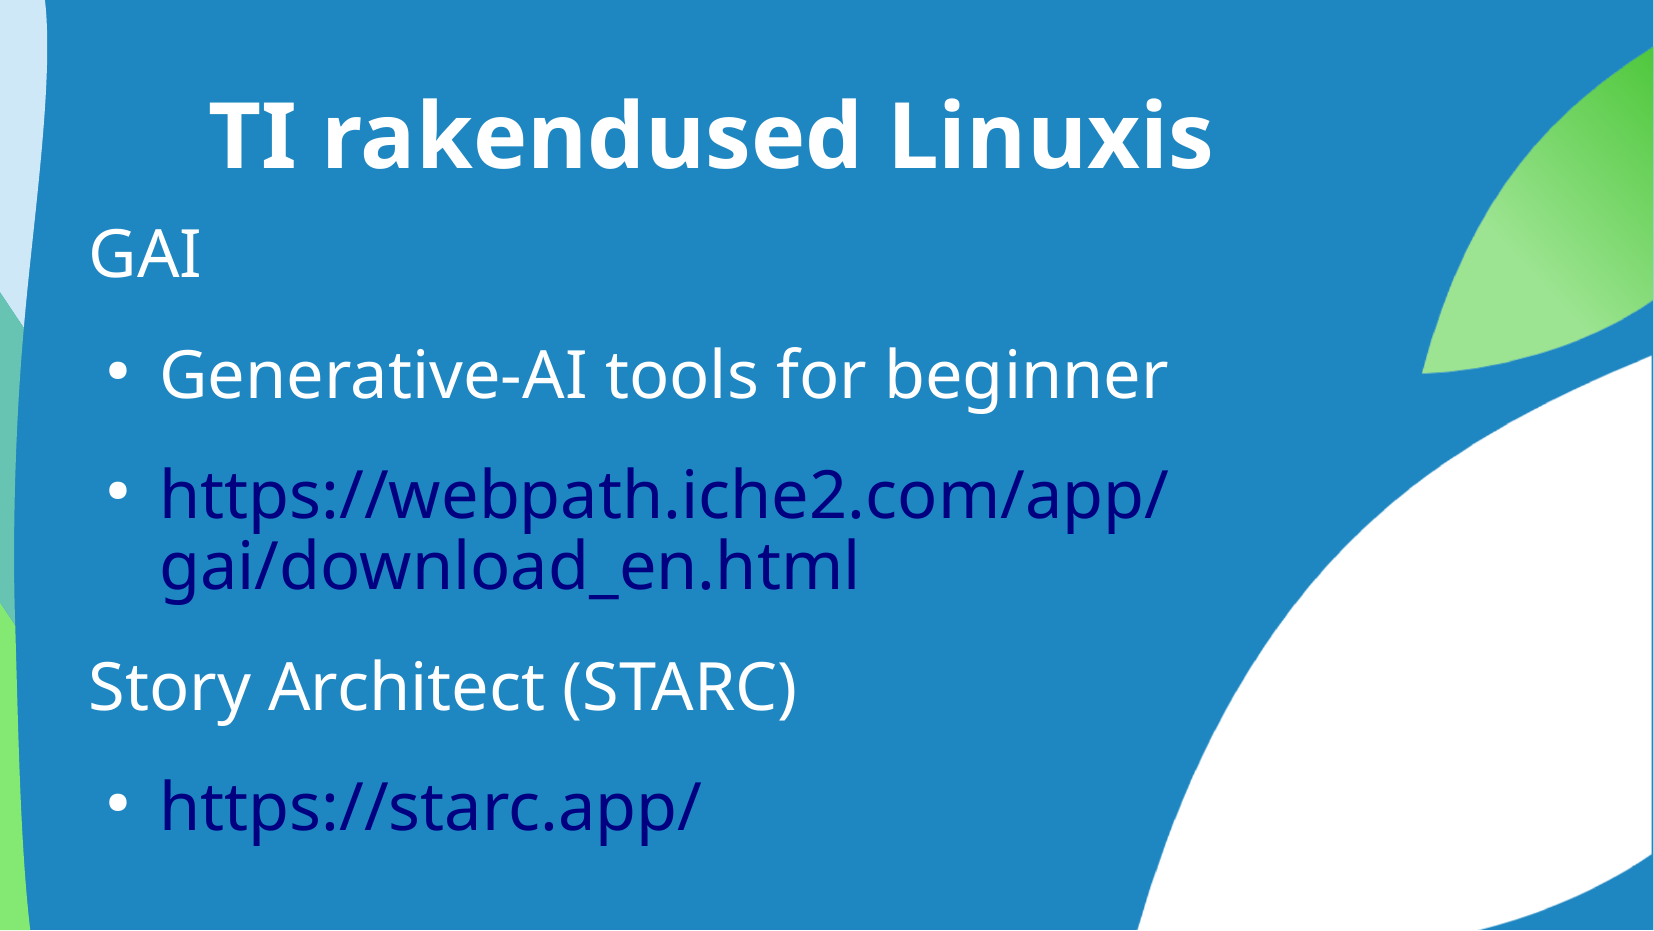

# TI rakendused Linuxis
GAI
Generative-AI tools for beginner
https://webpath.iche2.com/app/gai/download_en.html
Story Architect (STARC)
https://starc.app/